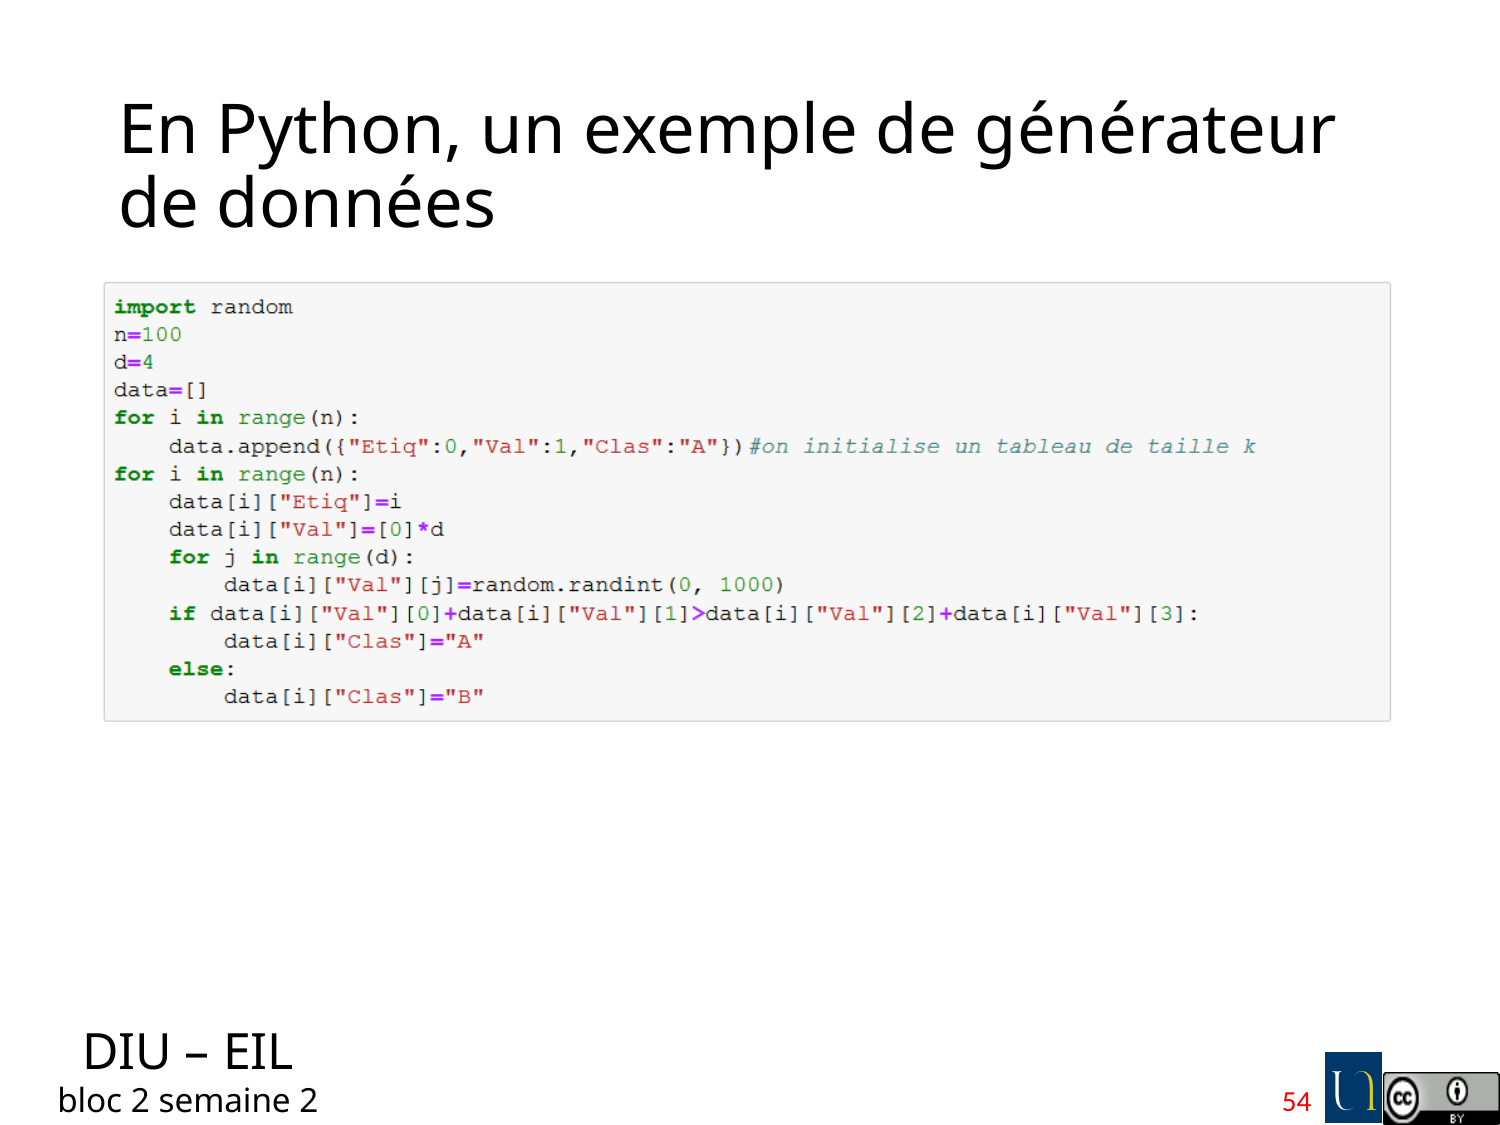

# En Python, un exemple de générateur de données